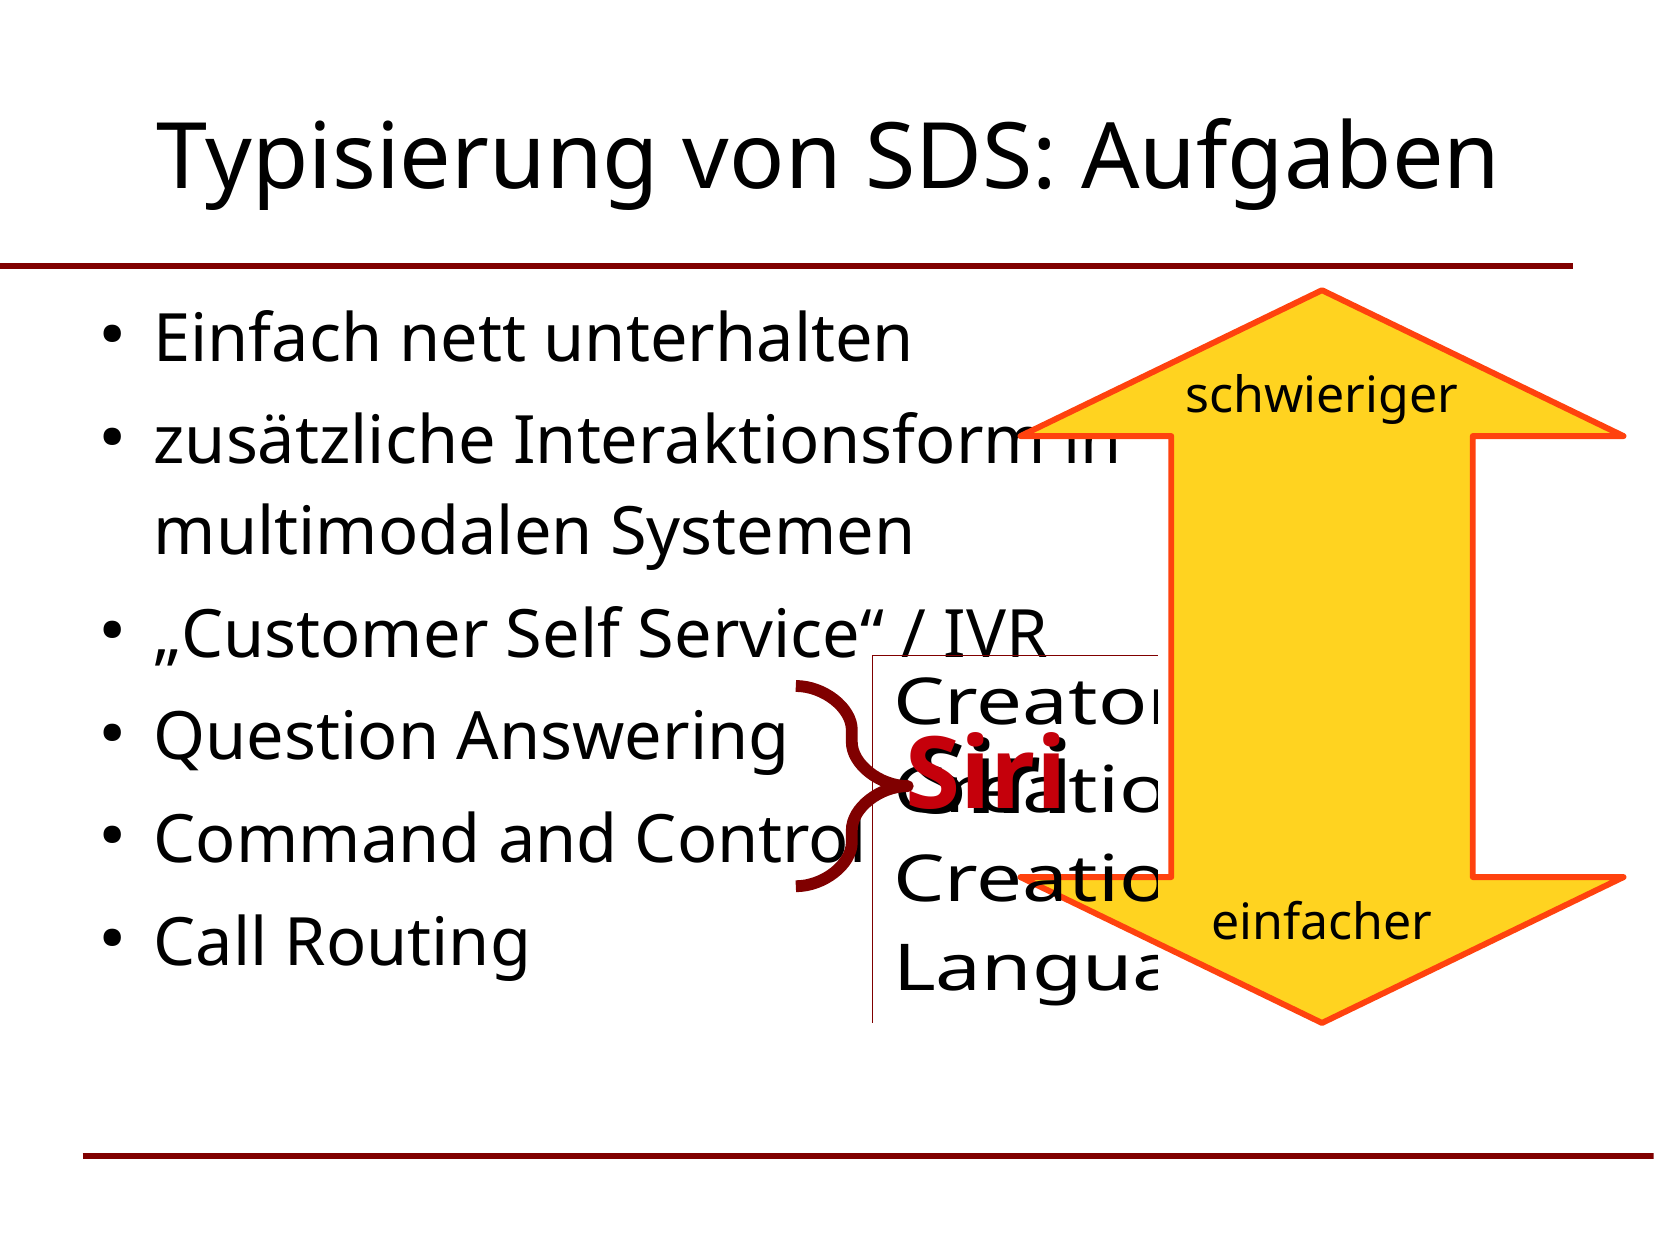

# Typisierung von SDS: Aufgaben
Einfach nett unterhalten
zusätzliche Interaktionsform in
multimodalen Systemen
„Customer Self Service“ / IVR
Question Answering
Command and Control
Call Routing
schwieriger
einfacher
Siri